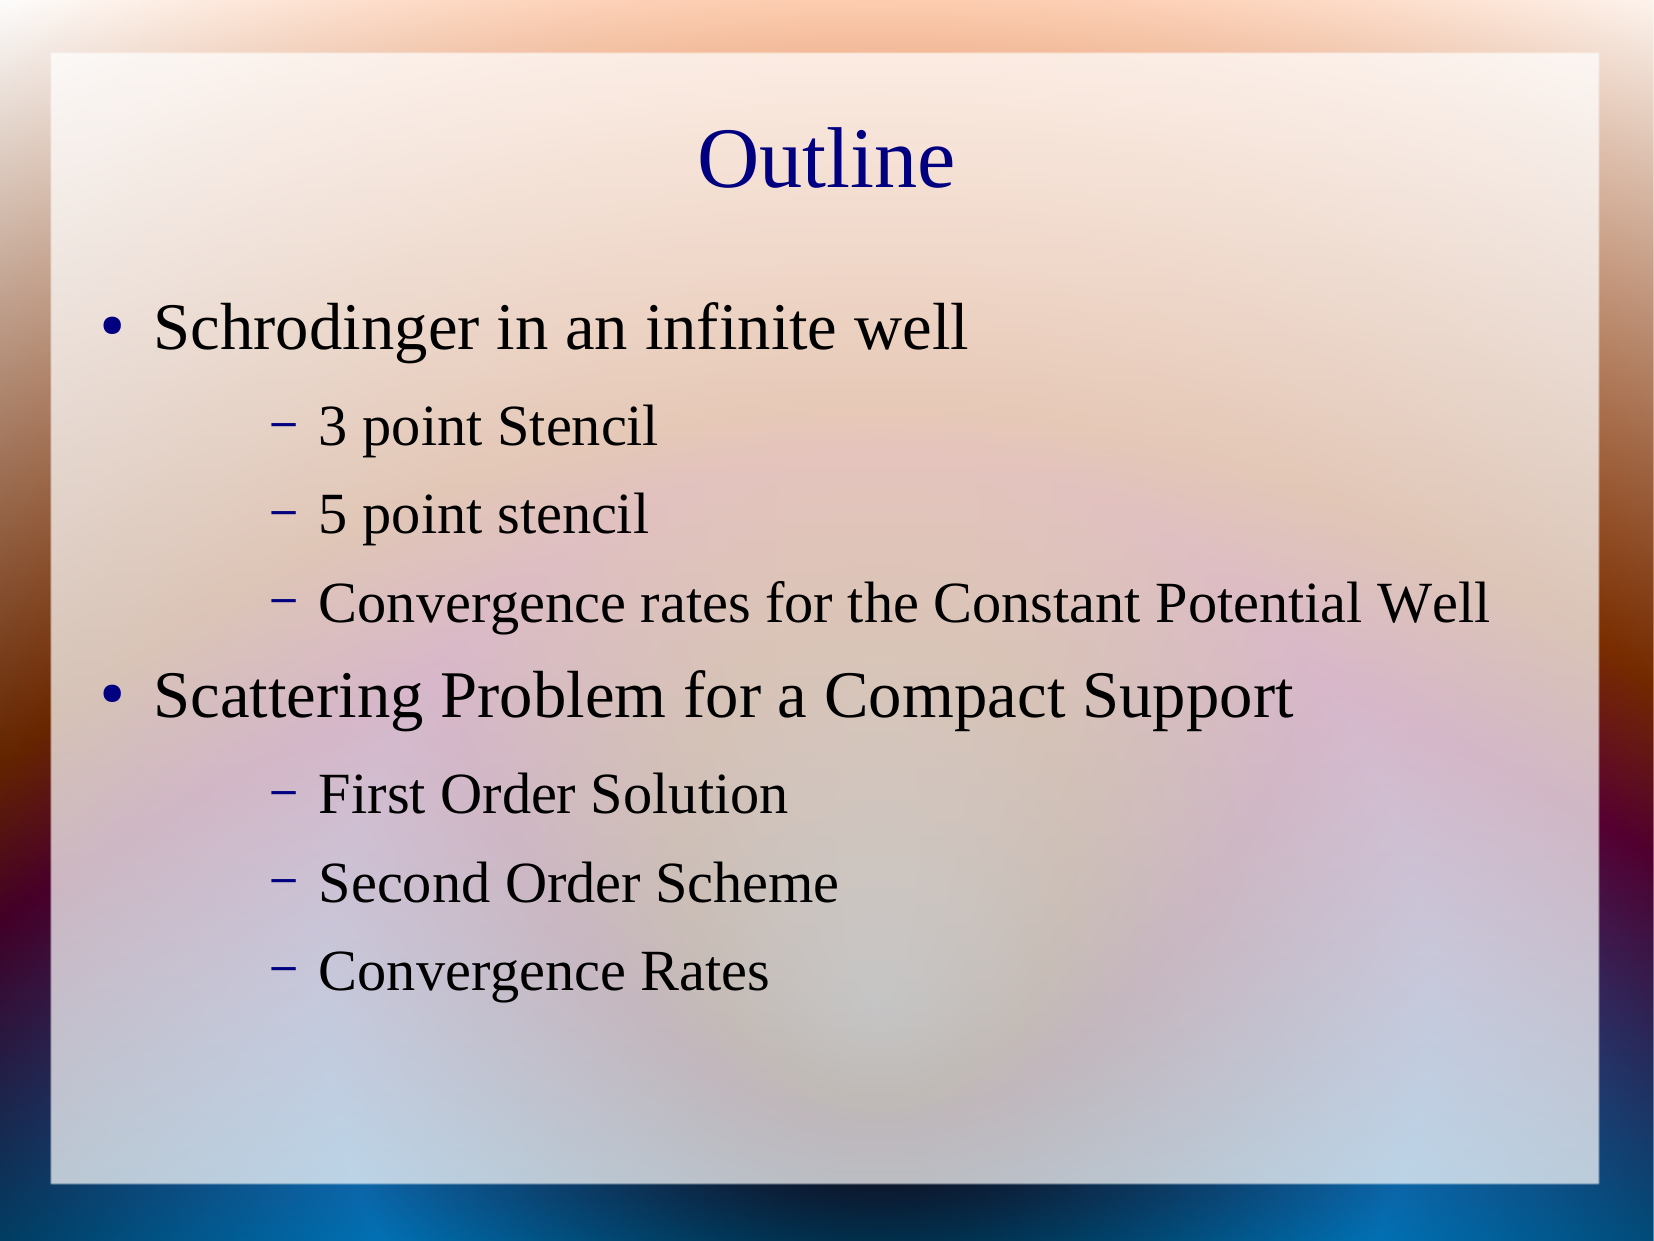

# Outline
Schrodinger in an infinite well
3 point Stencil
5 point stencil
Convergence rates for the Constant Potential Well
Scattering Problem for a Compact Support
First Order Solution
Second Order Scheme
Convergence Rates